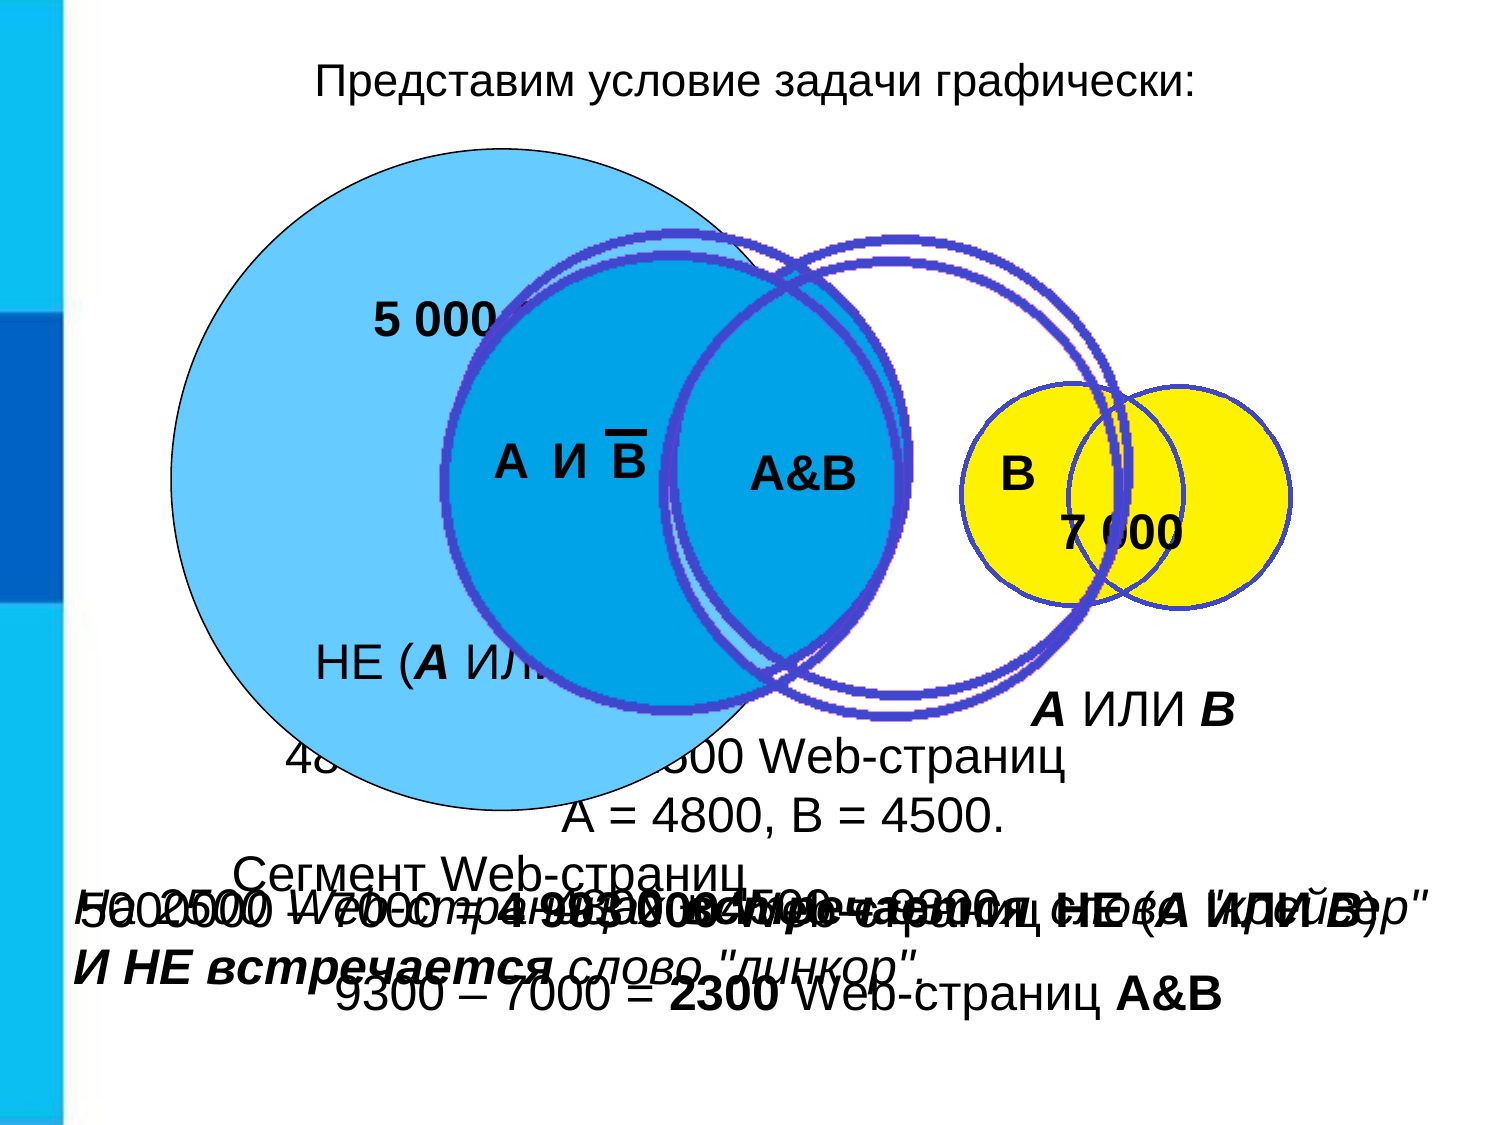

Представим условие задачи графически:
5 000 000
A
И
B
A
A&B
B
7 000
 НЕ (А ИЛИ В)
А ИЛИ В
 4800 – 2300 = 2500 Web-страниц
 A = 4800, B = 4500.
4800 + 4500 = 9300
 Сегмент Web-страниц
На 2500 Web-страницах встречается слово "крейсер" И НЕ встречается слово "линкор".
5000000 – 7000 = 4 993 000 Web-страниц НЕ (А ИЛИ В)
 9300 – 7000 = 2300 Web-страниц A&B